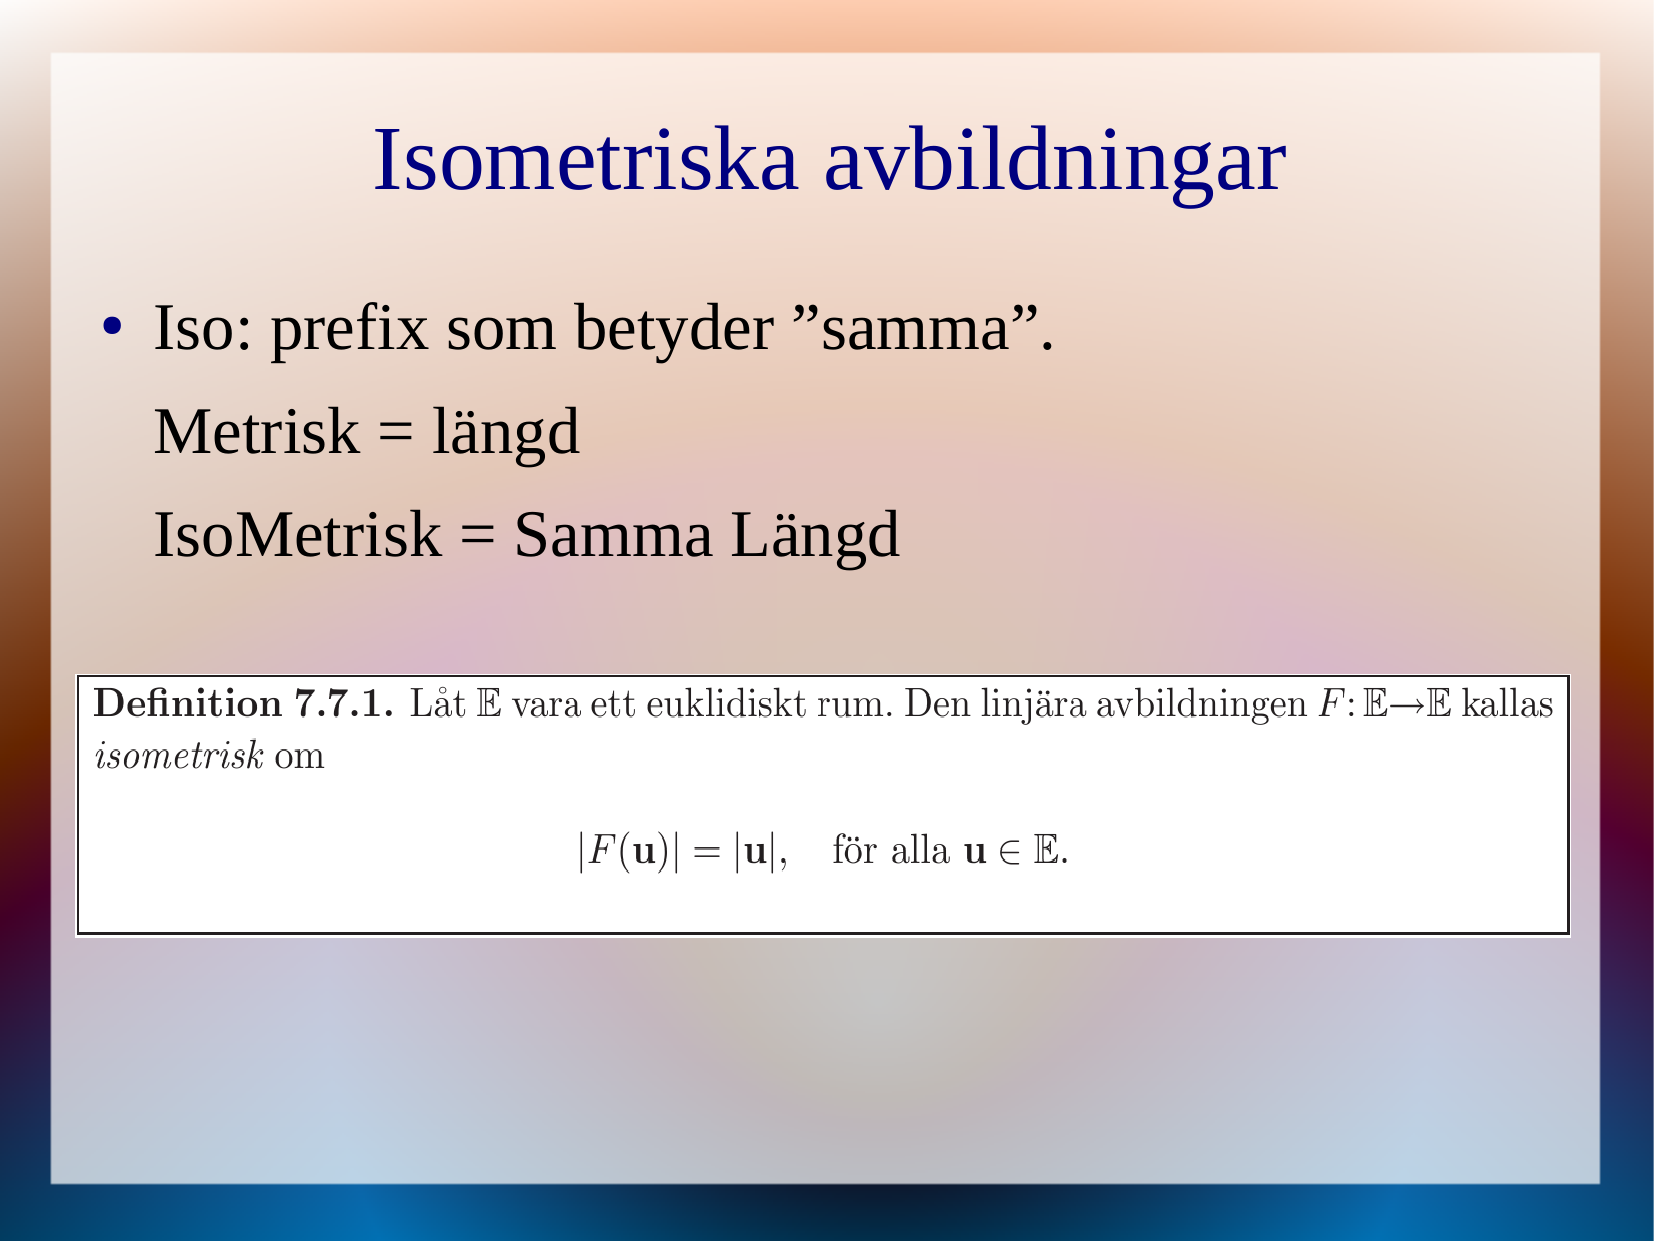

# Isometriska avbildningar
Iso: prefix som betyder ”samma”.
Metrisk = längd
IsoMetrisk = Samma Längd